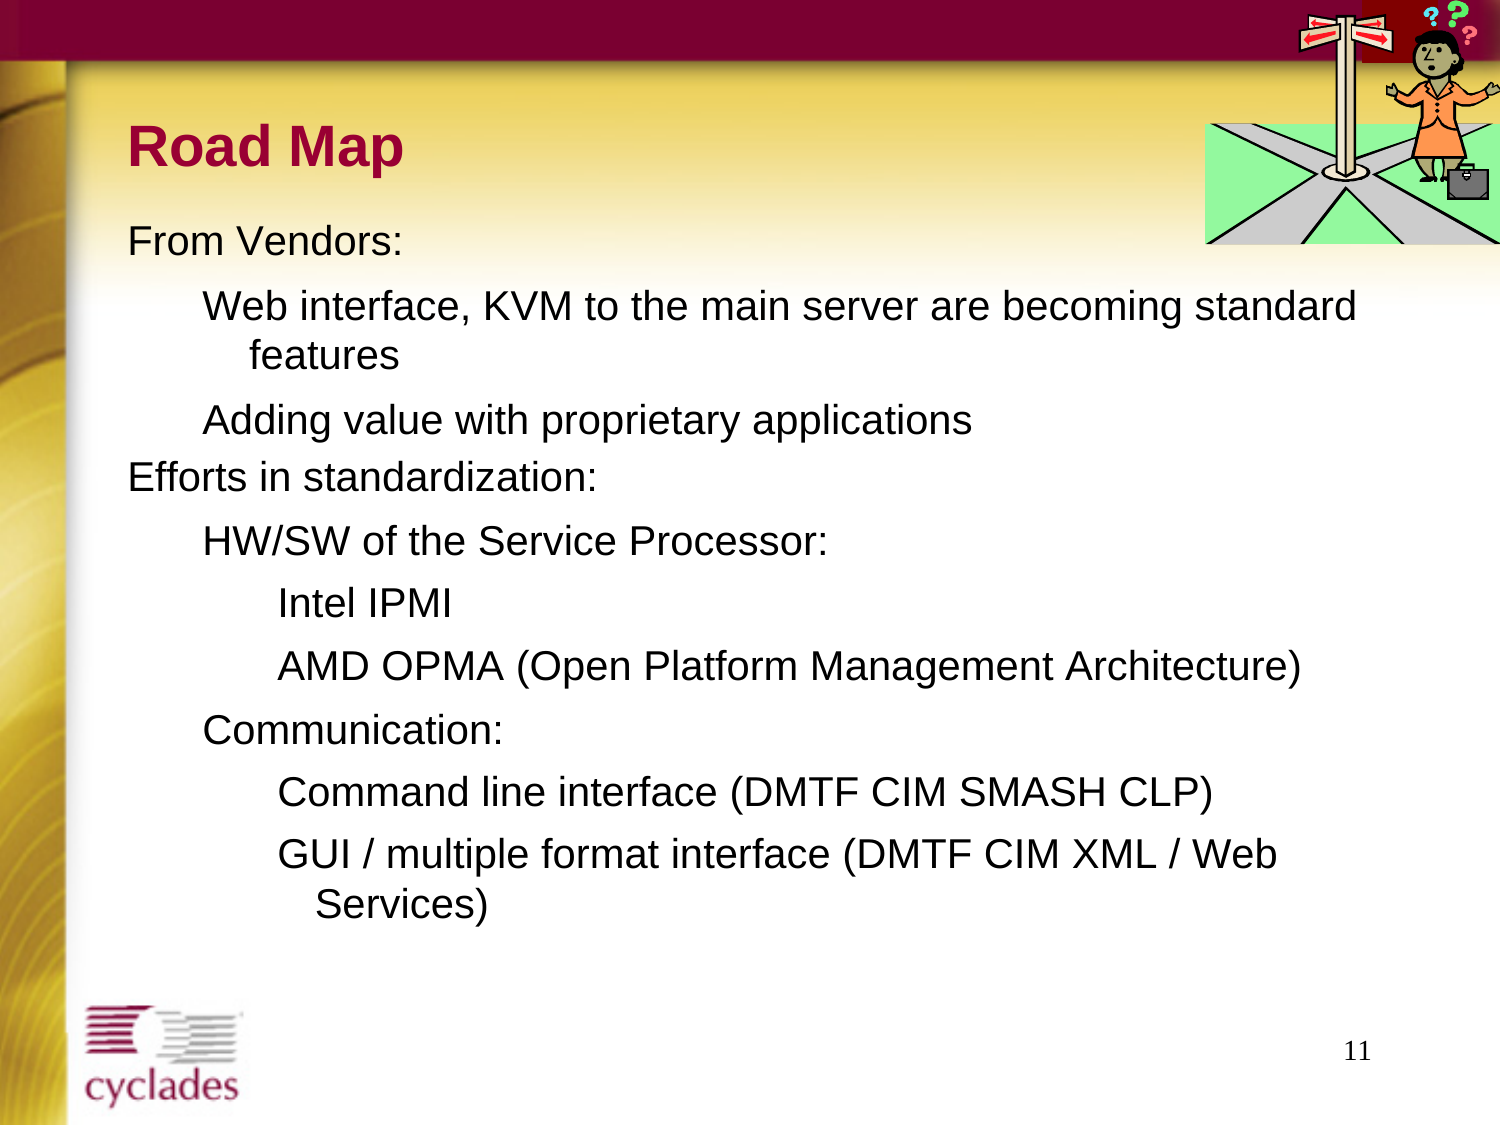

# Road Map
From Vendors:
Web interface, KVM to the main server are becoming standard features
Adding value with proprietary applications
Efforts in standardization:
HW/SW of the Service Processor:
Intel IPMI
AMD OPMA (Open Platform Management Architecture)
Communication:
Command line interface (DMTF CIM SMASH CLP)
GUI / multiple format interface (DMTF CIM XML / Web Services)